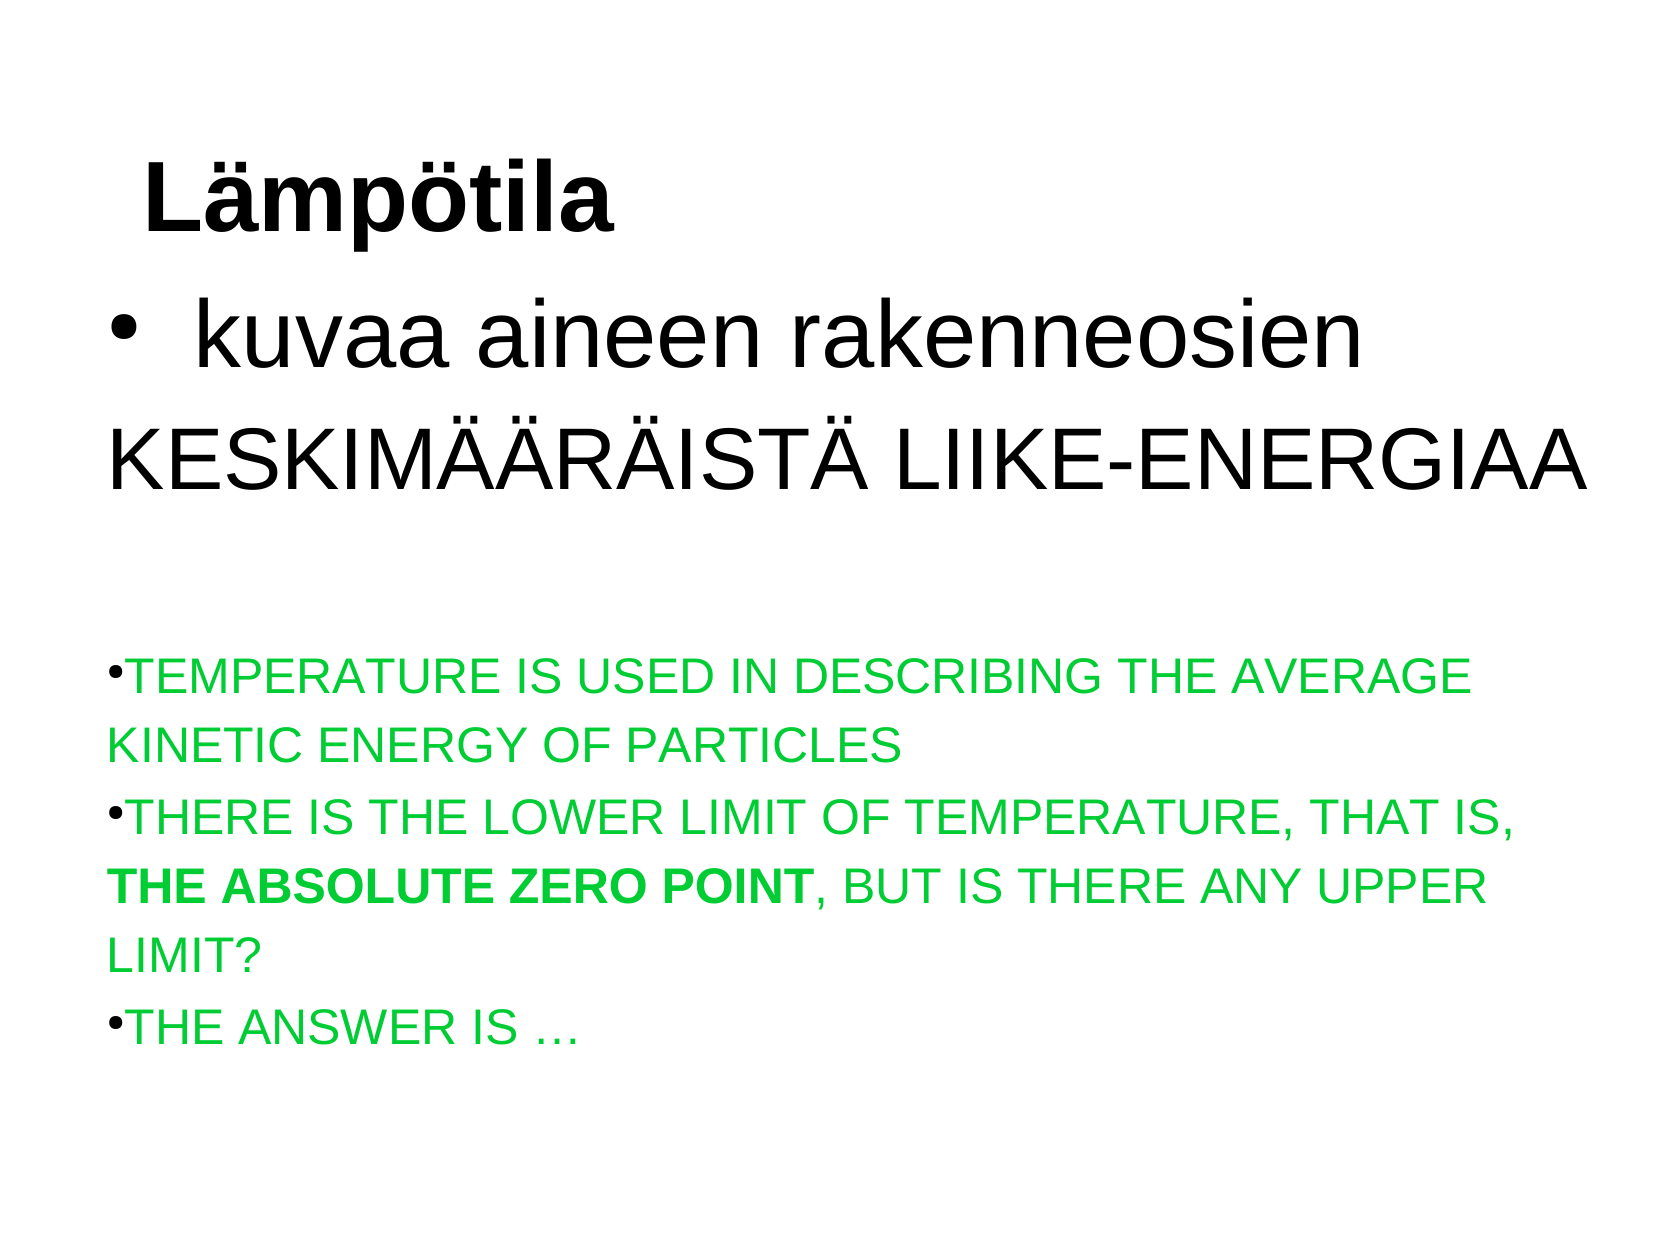

Lämpötila
 kuvaa aineen rakenneosien KESKIMÄÄRÄISTÄ LIIKE-ENERGIAA
TEMPERATURE IS USED IN DESCRIBING THE AVERAGE KINETIC ENERGY OF PARTICLES
THERE IS THE LOWER LIMIT OF TEMPERATURE, THAT IS, THE ABSOLUTE ZERO POINT, BUT IS THERE ANY UPPER LIMIT?
THE ANSWER IS …